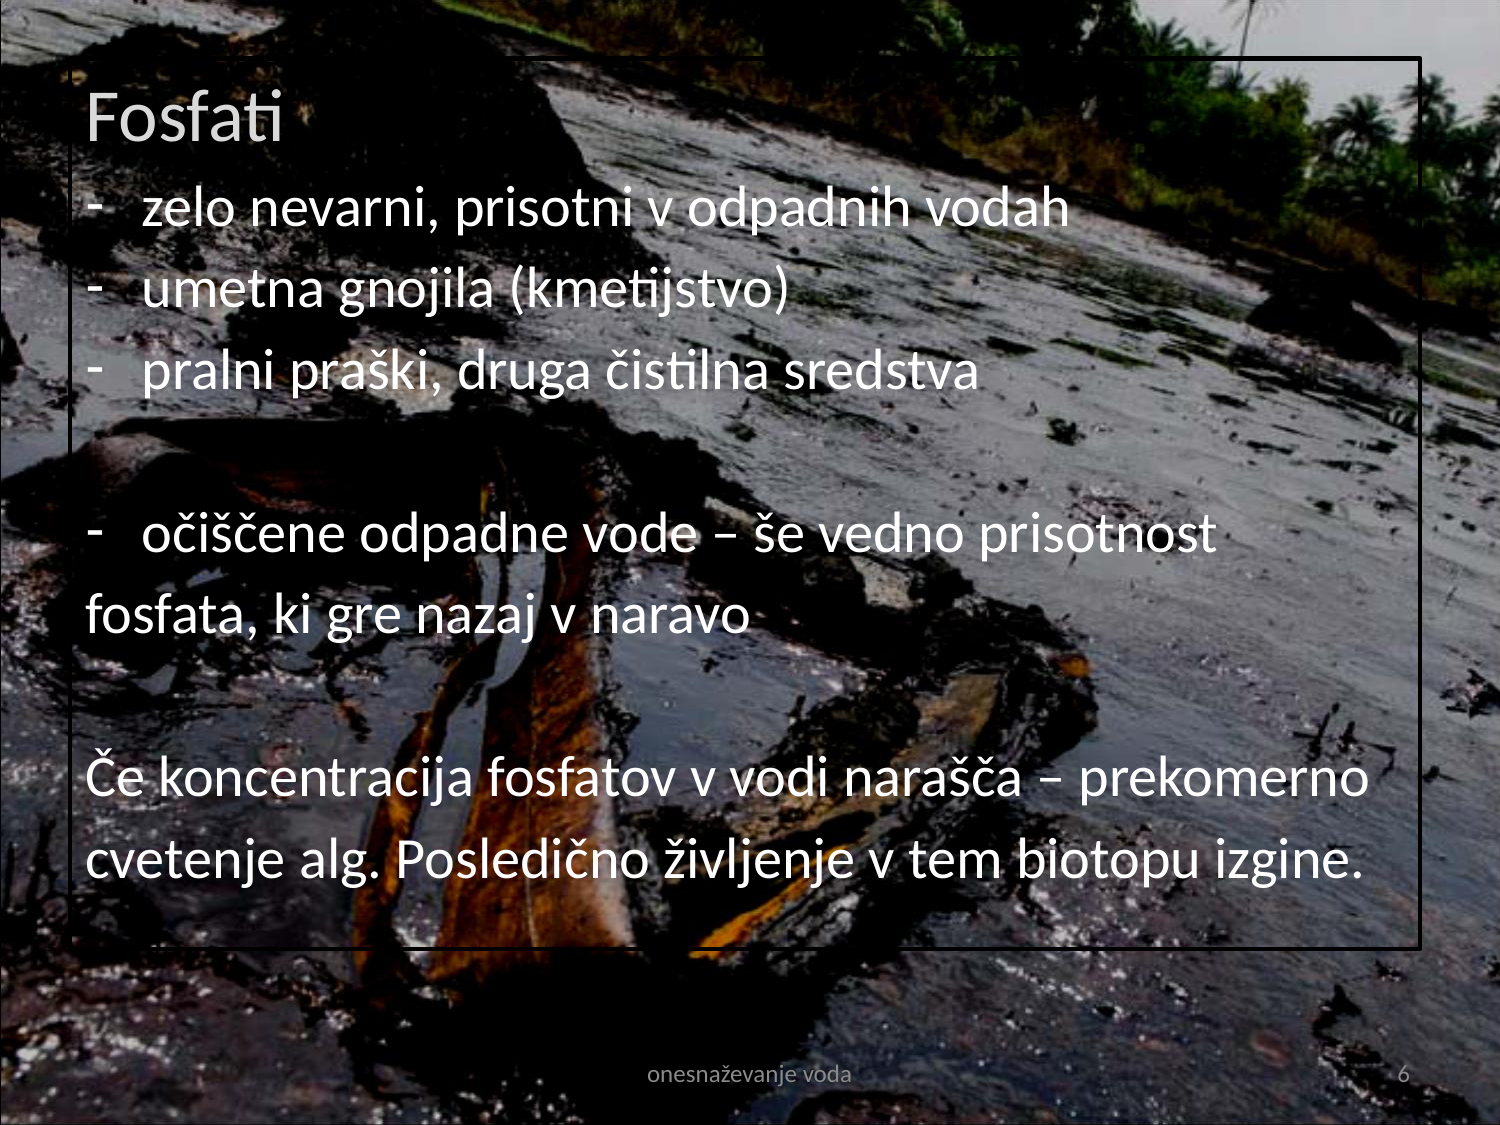

# Fosfati
zelo nevarni, prisotni v odpadnih vodah
umetna gnojila (kmetijstvo)
pralni praški, druga čistilna sredstva
očiščene odpadne vode – še vedno prisotnost
fosfata, ki gre nazaj v naravo
Če koncentracija fosfatov v vodi narašča – prekomerno
cvetenje alg. Posledično življenje v tem biotopu izgine.
onesnaževanje voda